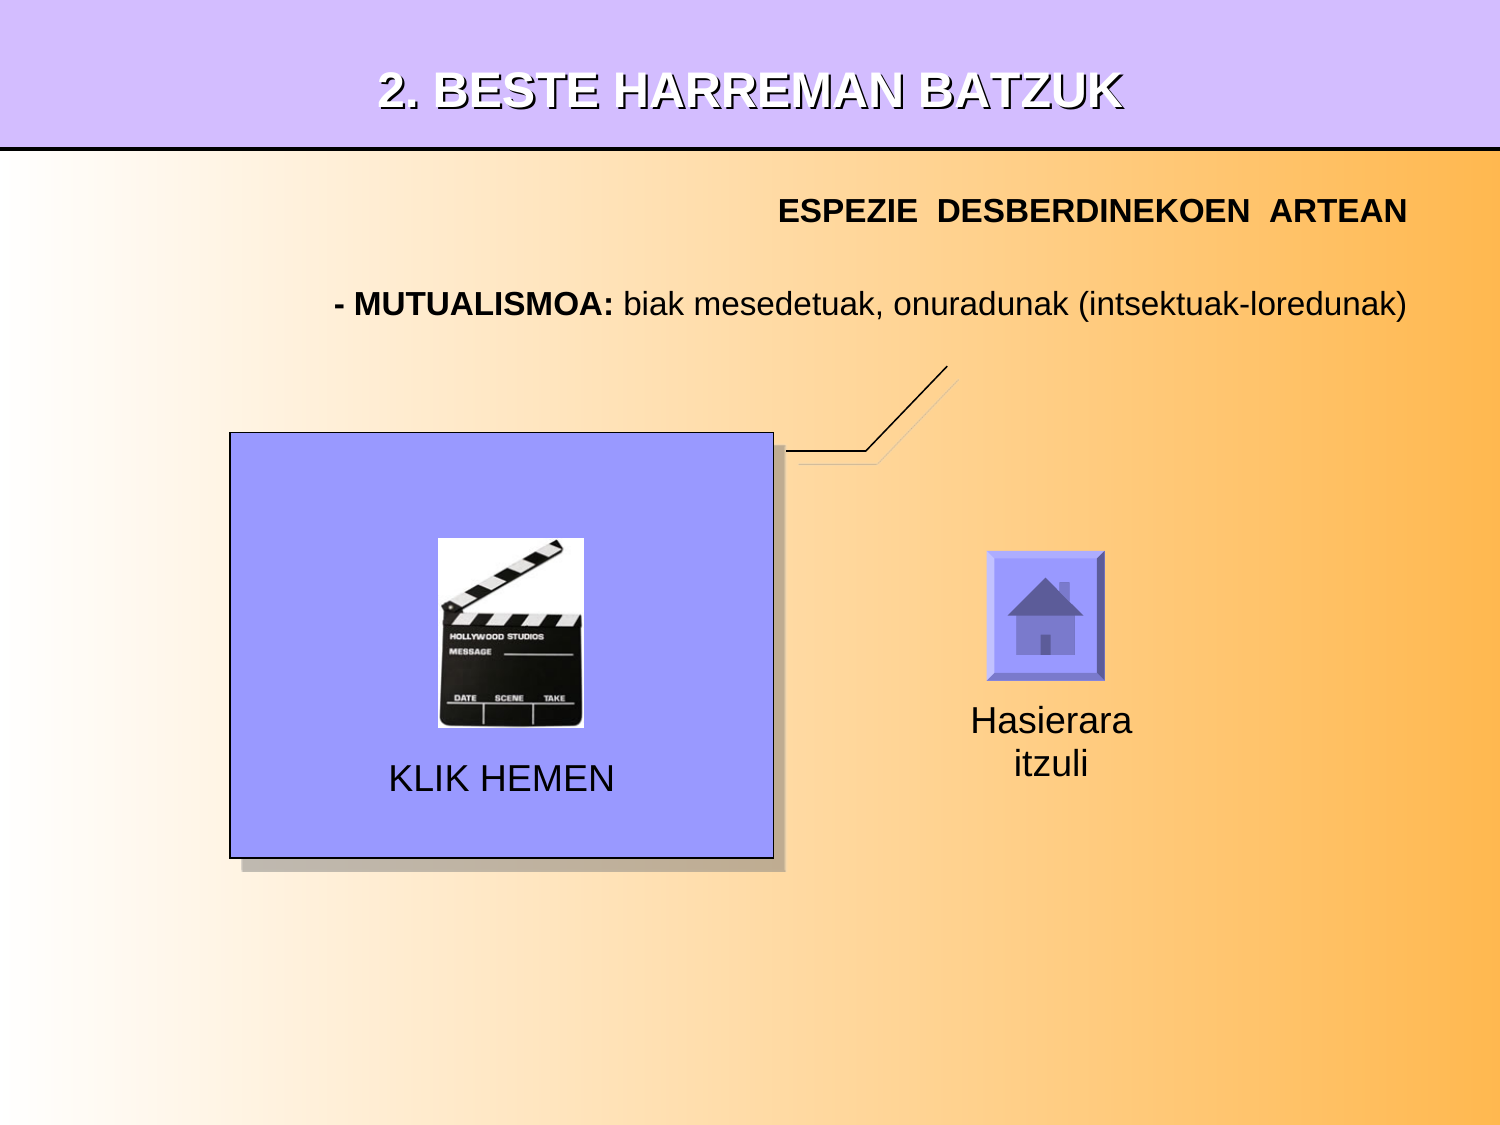

2. BESTE HARREMAN BATZUK
ESPEZIE DESBERDINEKOEN ARTEAN
- MUTUALISMOA: biak mesedetuak, onuradunak (intsektuak-loredunak)
KLIK HEMEN
Hasierara
itzuli